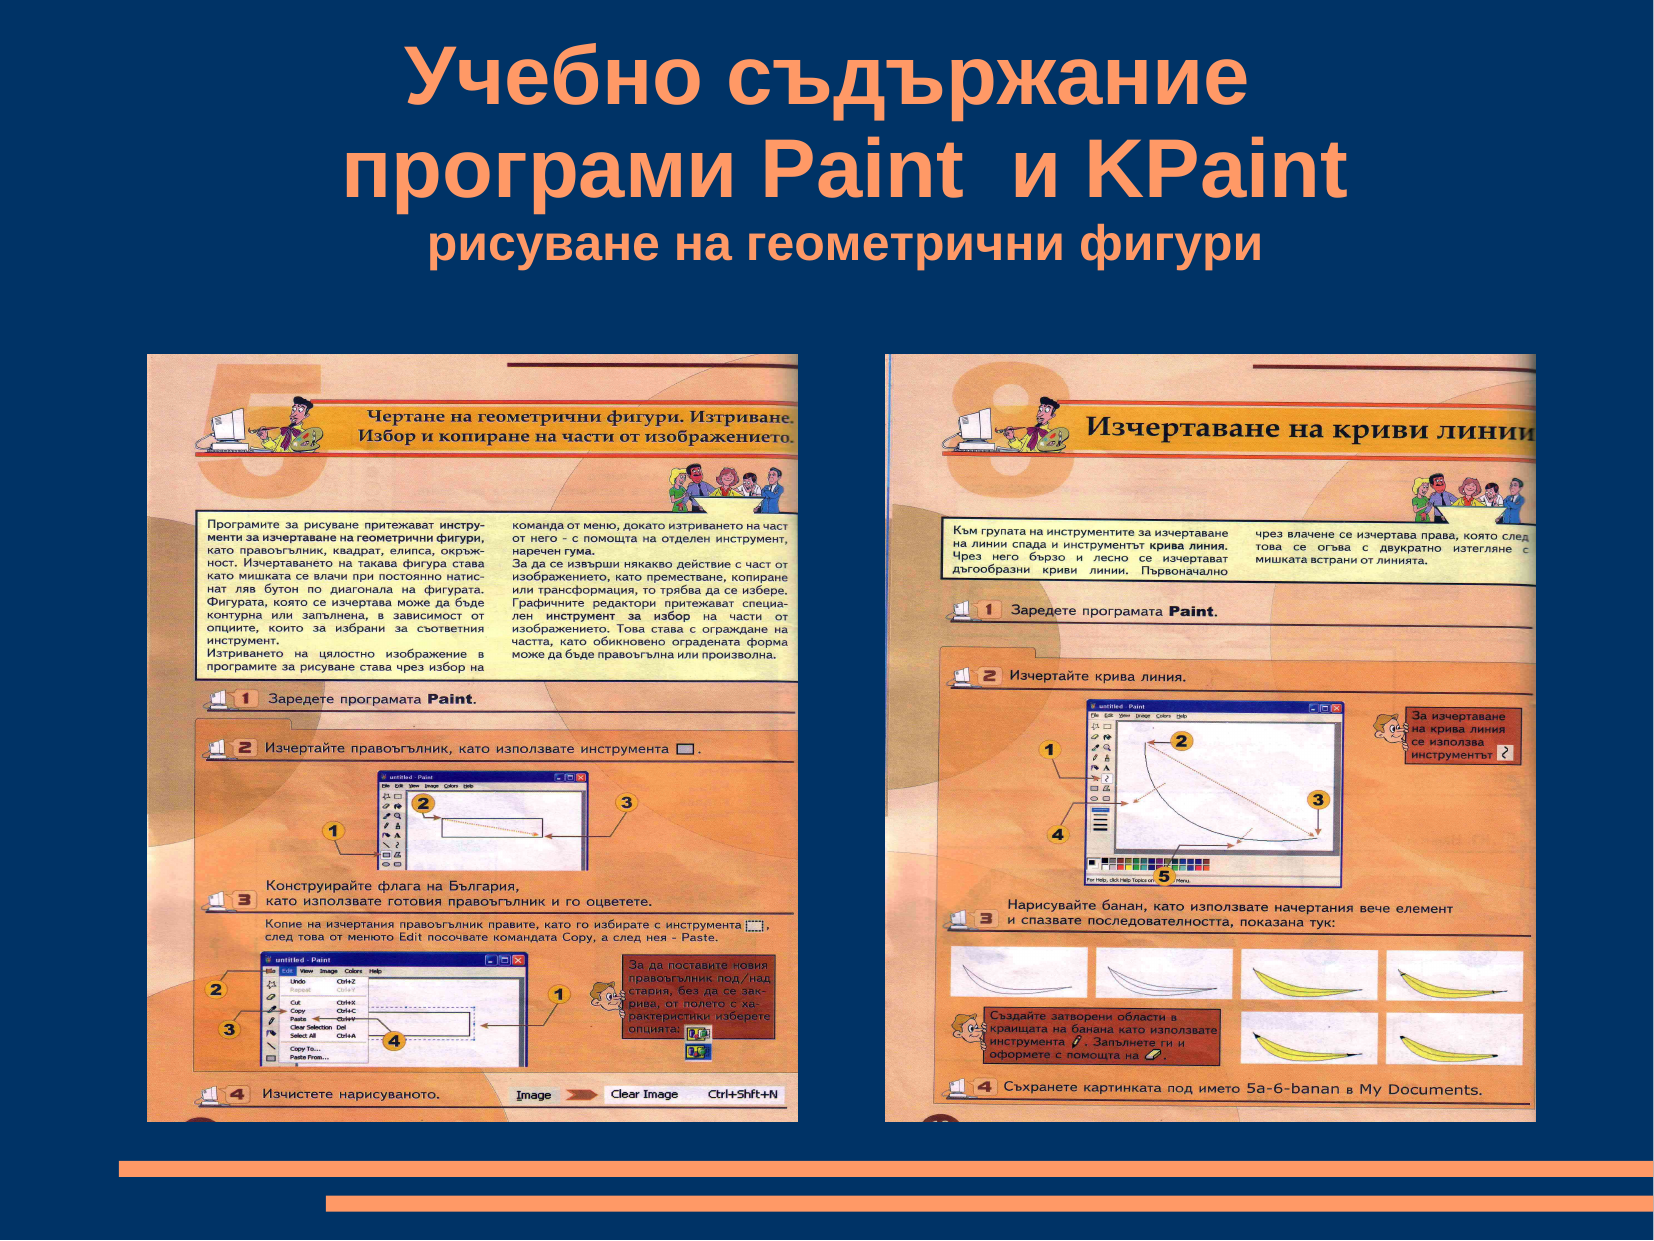

# Учебно съдържание програми Paint и KPaint рисуване на геометрични фигури